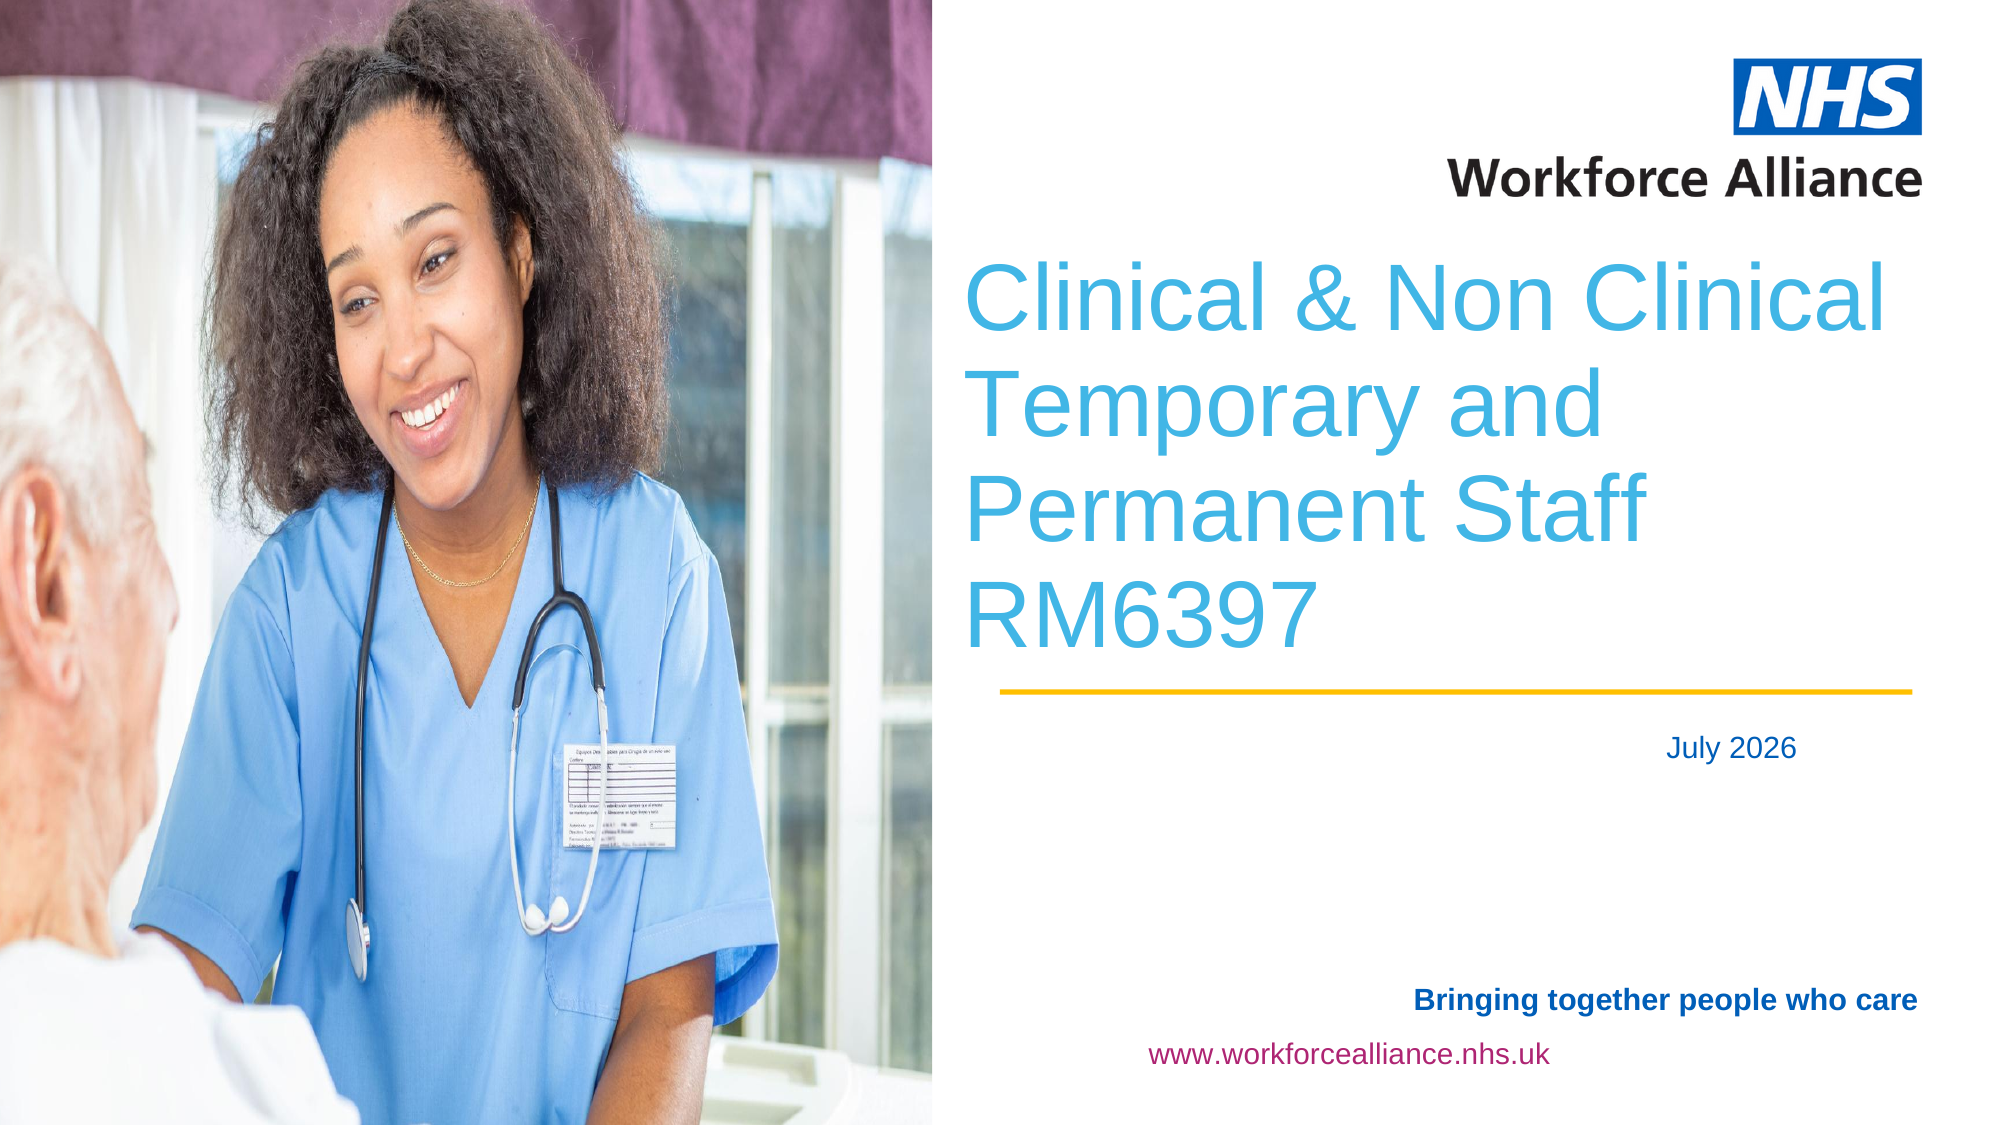

Clinical & Non Clinical Temporary and Permanent Staff
RM6397
July 2026
Bringing together people who care
www.workforcealliance.nhs.uk